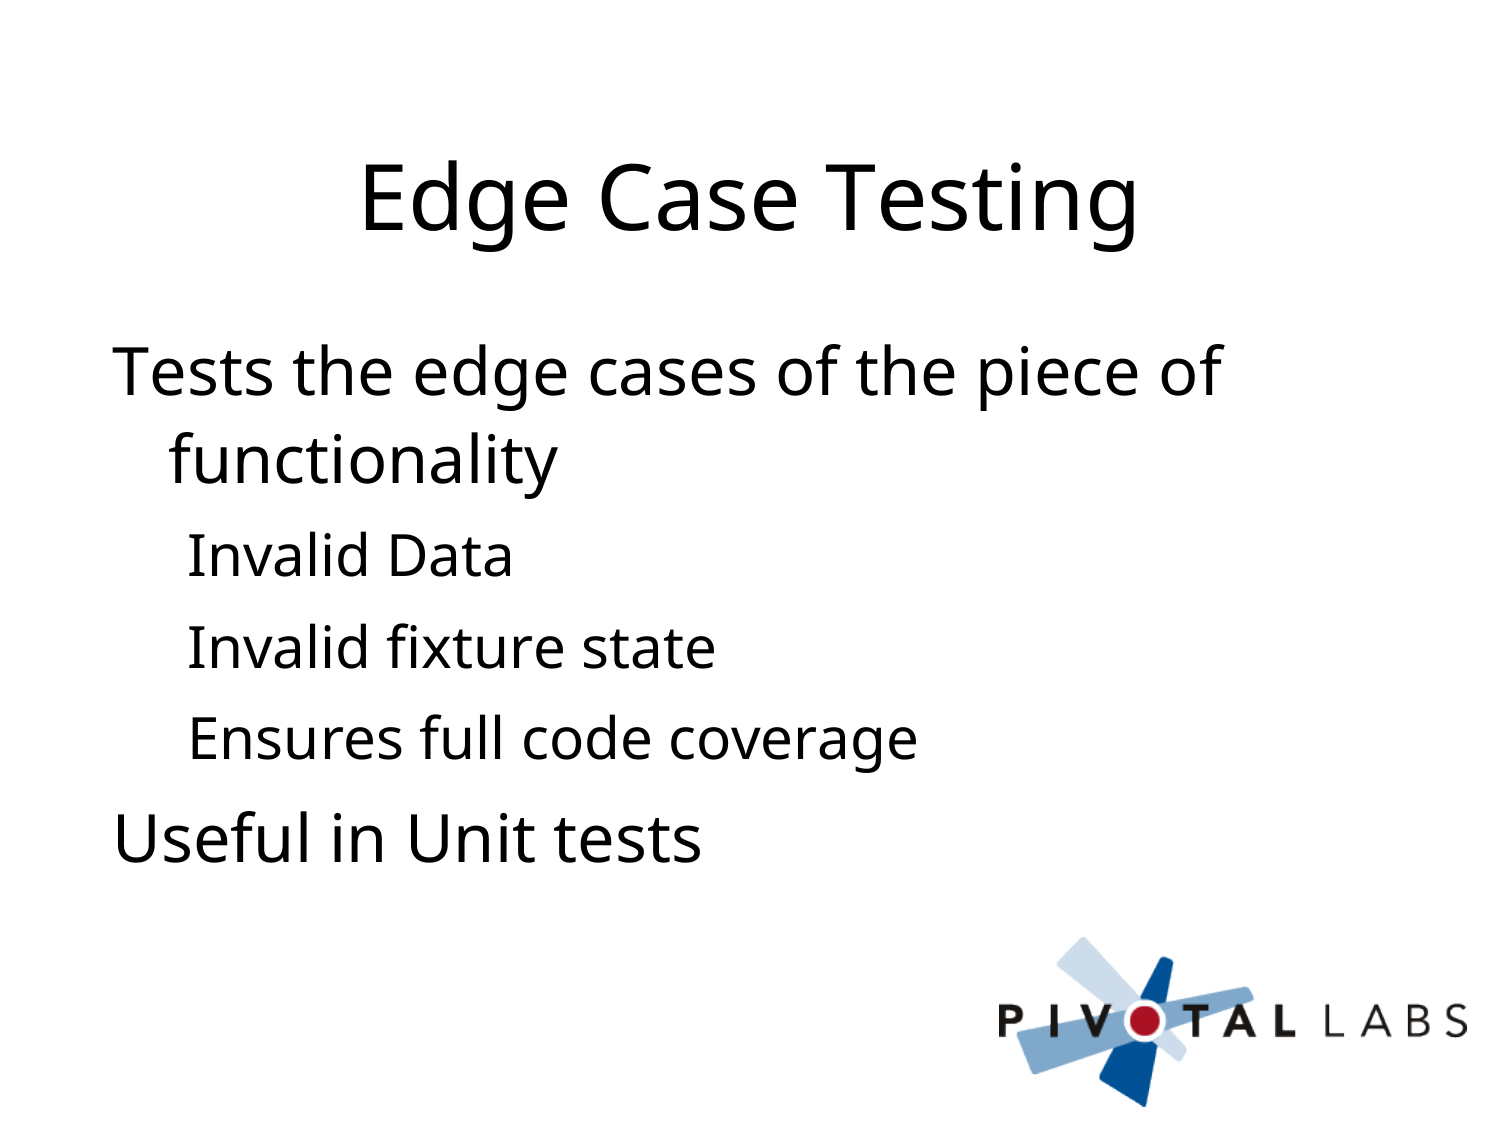

# Edge Case Testing
Tests the edge cases of the piece of functionality
Invalid Data
Invalid fixture state
Ensures full code coverage
Useful in Unit tests